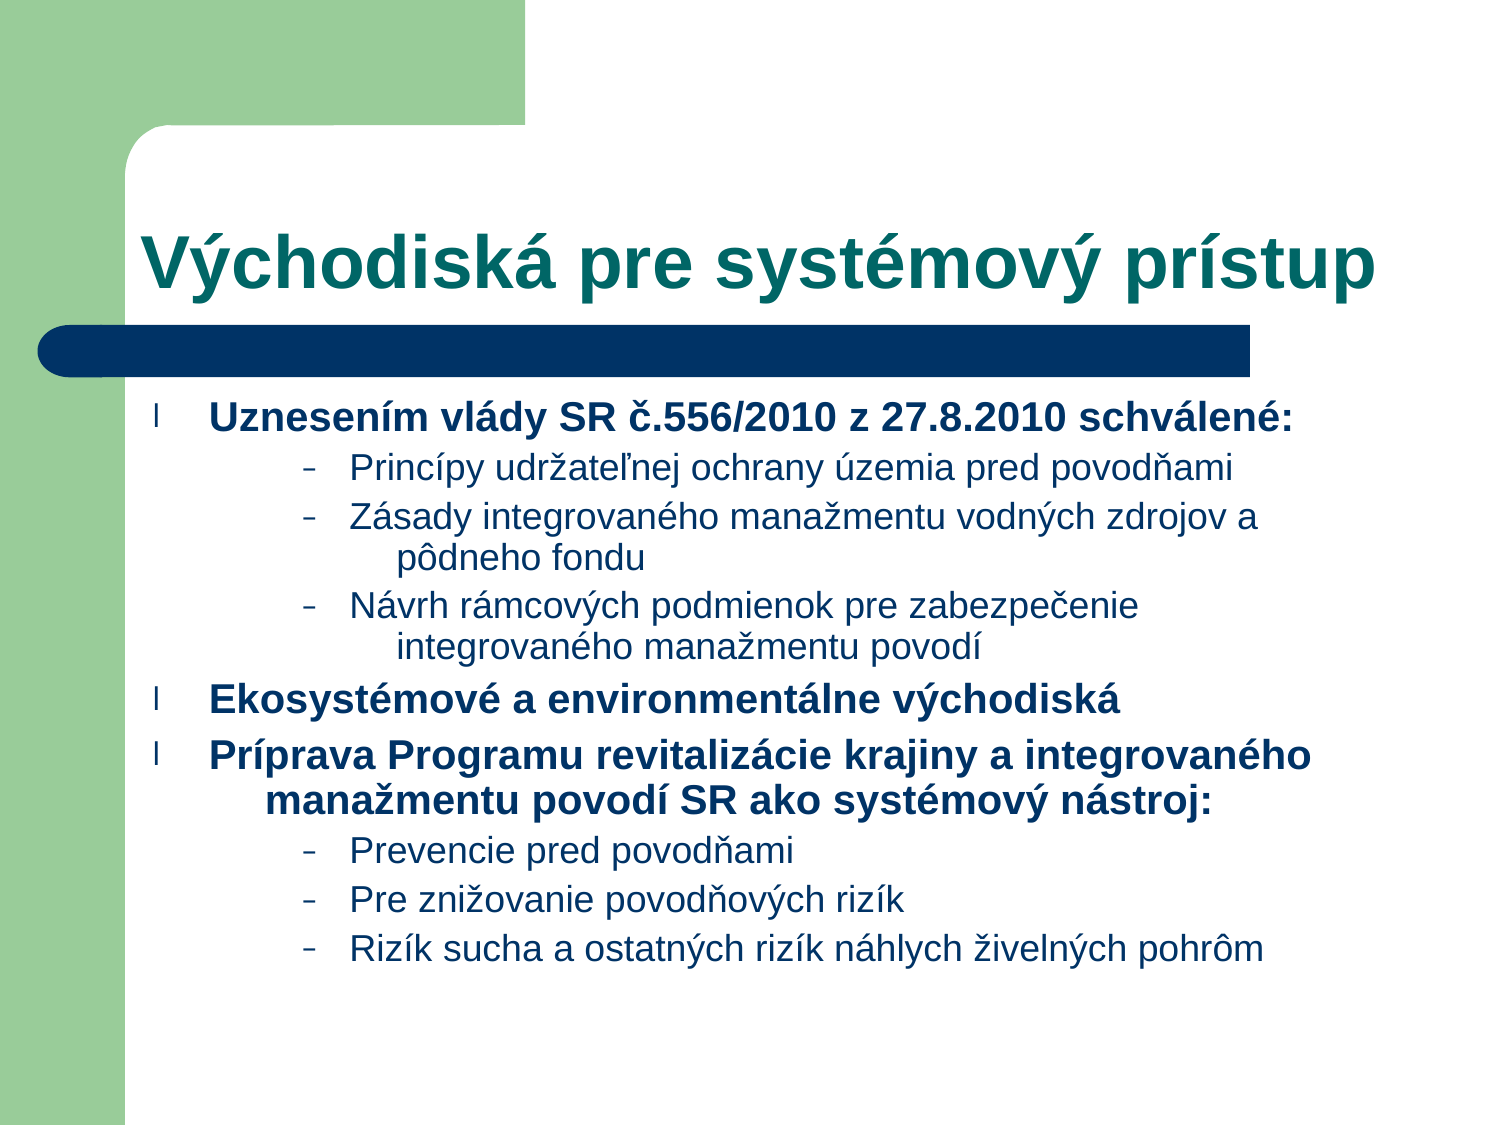

# Východiská pre systémový prístup
Uznesením vlády SR č.556/2010 z 27.8.2010 schválené:
Princípy udržateľnej ochrany územia pred povodňami
Zásady integrovaného manažmentu vodných zdrojov a pôdneho fondu
Návrh rámcových podmienok pre zabezpečenie integrovaného manažmentu povodí
Ekosystémové a environmentálne východiská
Príprava Programu revitalizácie krajiny a integrovaného manažmentu povodí SR ako systémový nástroj:
Prevencie pred povodňami
Pre znižovanie povodňových rizík
Rizík sucha a ostatných rizík náhlych živelných pohrôm